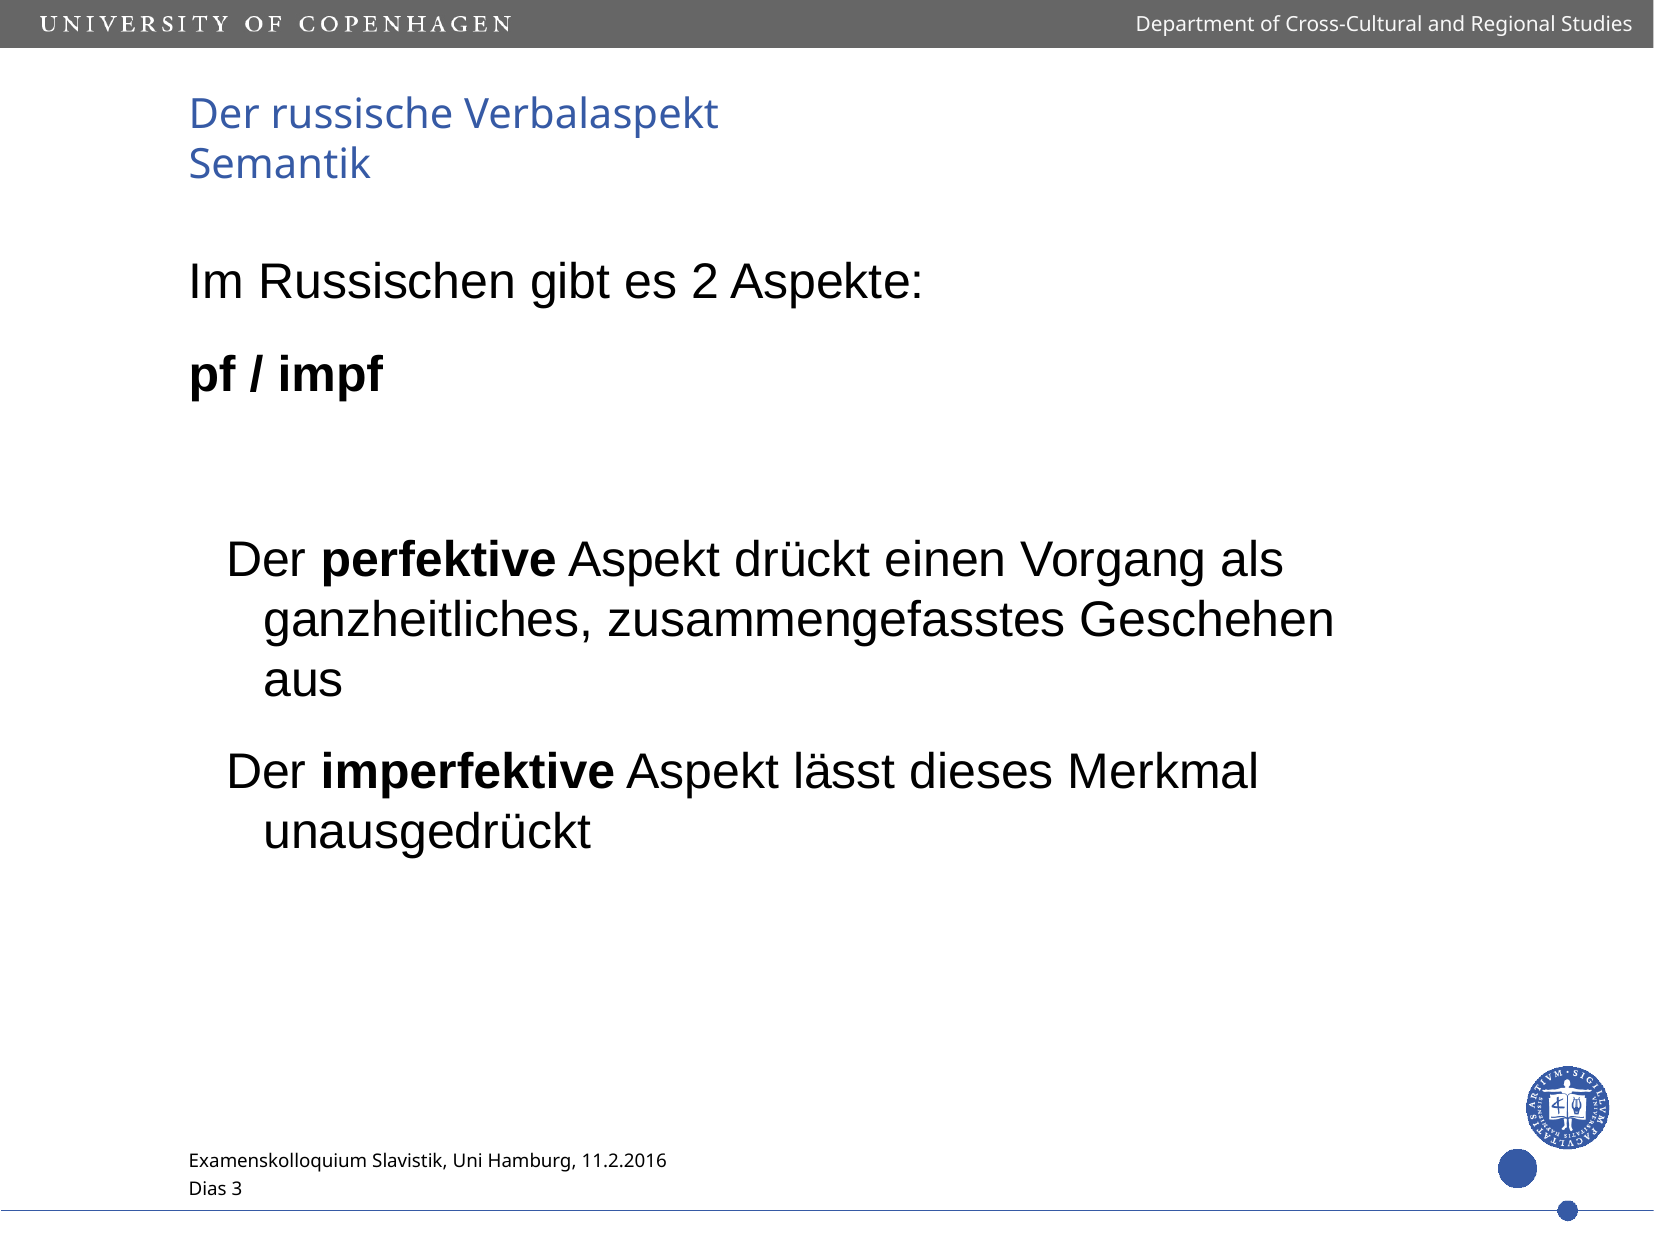

Department of Cross-Cultural and Regional Studies
# Der russische Verbalaspekt Semantik
Im Russischen gibt es 2 Aspekte:
pf / impf
Der perfektive Aspekt drückt einen Vorgang als ganzheitliches, zusammengefasstes Geschehen aus
Der imperfektive Aspekt lässt dieses Merkmal unausgedrückt
Examenskolloquium Slavistik, Uni Hamburg, 11.2.2016
Dias